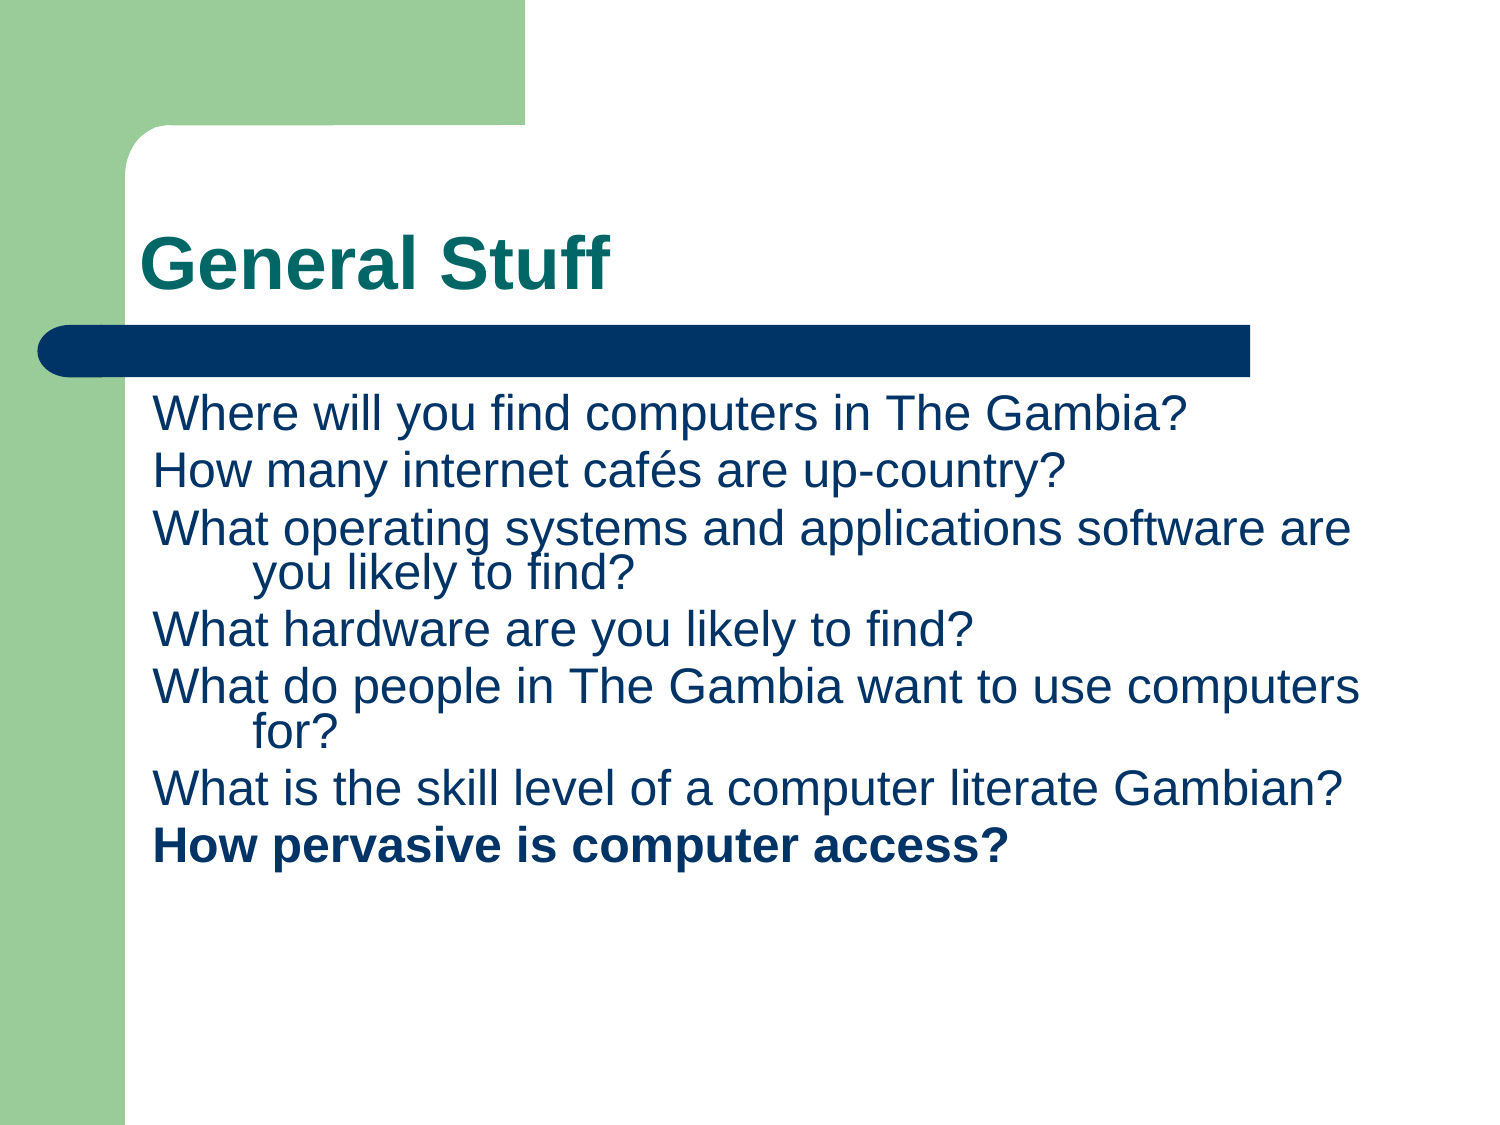

# General Stuff
Where will you find computers in The Gambia?
How many internet cafés are up-country?
What operating systems and applications software are you likely to find?
What hardware are you likely to find?
What do people in The Gambia want to use computers for?
What is the skill level of a computer literate Gambian?
How pervasive is computer access?